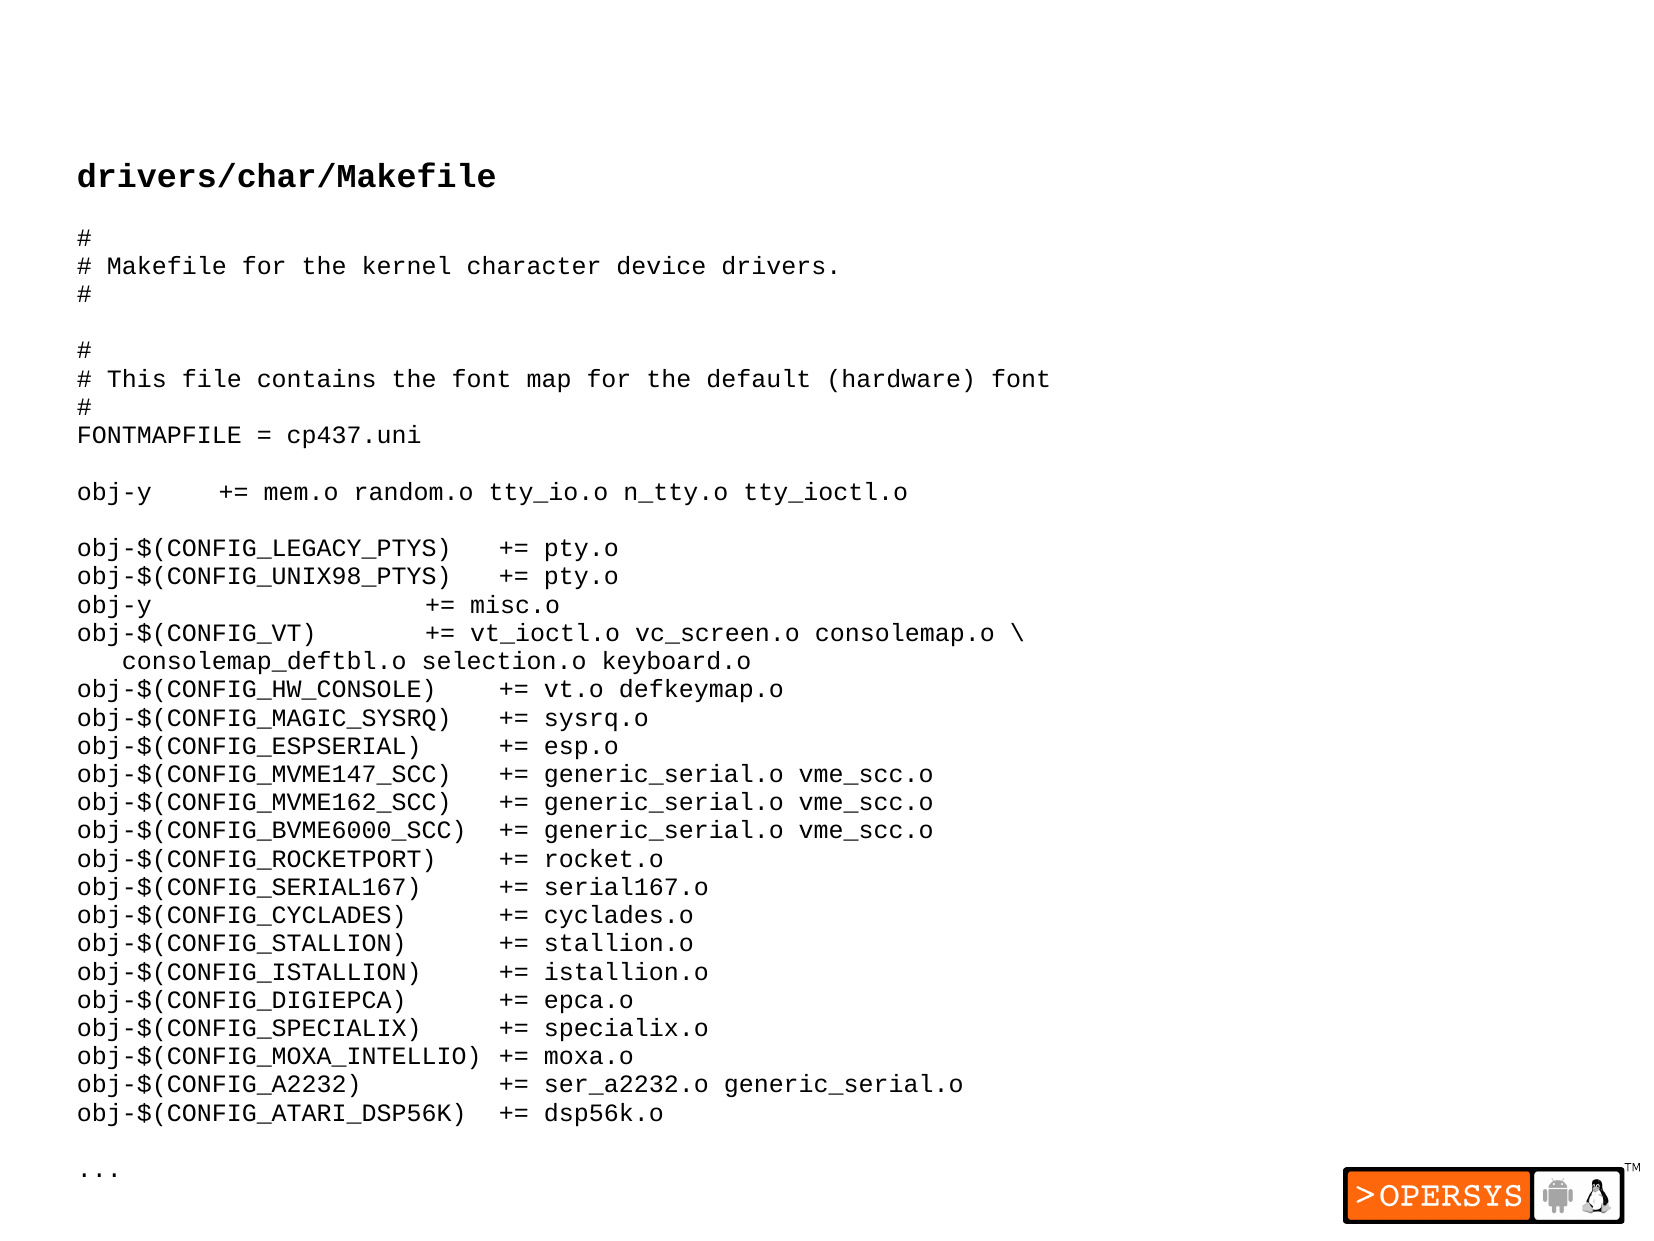

# drivers/char/Makefile
#
# Makefile for the kernel character device drivers.
#
#
# This file contains the font map for the default (hardware) font
#
FONTMAPFILE = cp437.uni
obj-y	 += mem.o random.o tty_io.o n_tty.o tty_ioctl.o
obj-$(CONFIG_LEGACY_PTYS)	+= pty.o
obj-$(CONFIG_UNIX98_PTYS)	+= pty.o
obj-y				+= misc.o
obj-$(CONFIG_VT)		+= vt_ioctl.o vc_screen.o consolemap.o \
 consolemap_deftbl.o selection.o keyboard.o
obj-$(CONFIG_HW_CONSOLE)	+= vt.o defkeymap.o
obj-$(CONFIG_MAGIC_SYSRQ)	+= sysrq.o
obj-$(CONFIG_ESPSERIAL)		+= esp.o
obj-$(CONFIG_MVME147_SCC)	+= generic_serial.o vme_scc.o
obj-$(CONFIG_MVME162_SCC)	+= generic_serial.o vme_scc.o
obj-$(CONFIG_BVME6000_SCC)	+= generic_serial.o vme_scc.o
obj-$(CONFIG_ROCKETPORT)	+= rocket.o
obj-$(CONFIG_SERIAL167)		+= serial167.o
obj-$(CONFIG_CYCLADES)		+= cyclades.o
obj-$(CONFIG_STALLION)		+= stallion.o
obj-$(CONFIG_ISTALLION)		+= istallion.o
obj-$(CONFIG_DIGIEPCA)		+= epca.o
obj-$(CONFIG_SPECIALIX)		+= specialix.o
obj-$(CONFIG_MOXA_INTELLIO)	+= moxa.o
obj-$(CONFIG_A2232)		+= ser_a2232.o generic_serial.o
obj-$(CONFIG_ATARI_DSP56K)	+= dsp56k.o
...